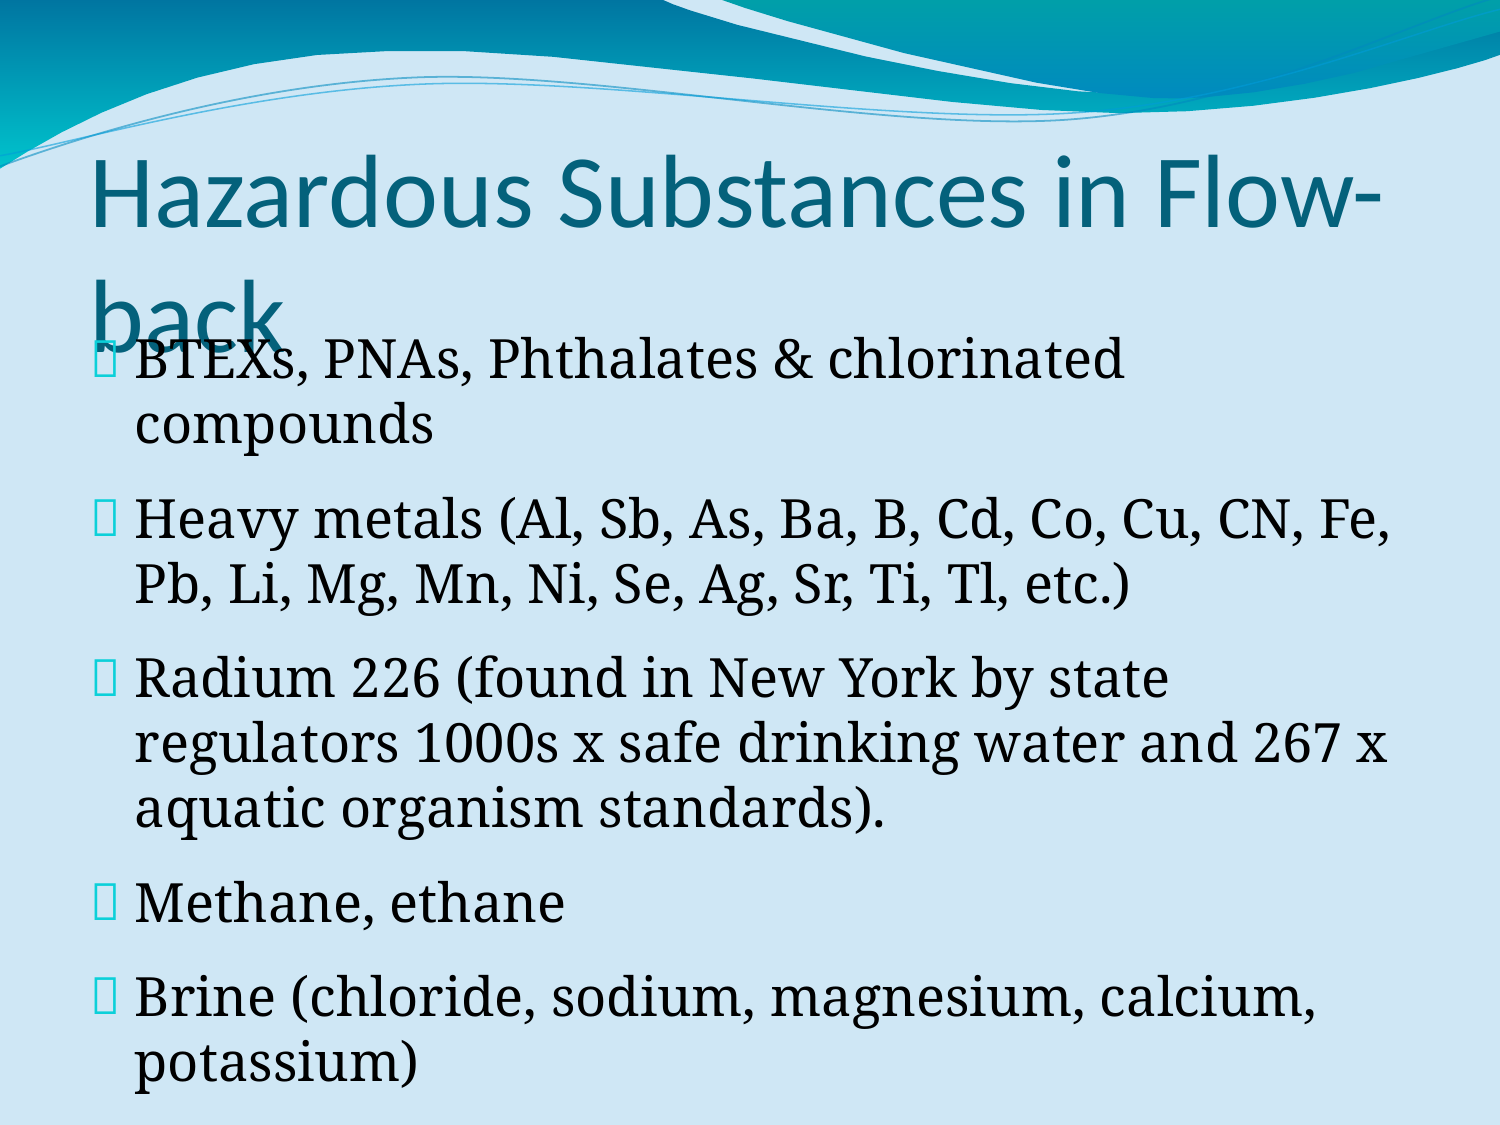

# Hazardous Substances in Flow-back
BTEXs, PNAs, Phthalates & chlorinated compounds
Heavy metals (Al, Sb, As, Ba, B, Cd, Co, Cu, CN, Fe, Pb, Li, Mg, Mn, Ni, Se, Ag, Sr, Ti, Tl, etc.)
Radium 226 (found in New York by state regulators 1000s x safe drinking water and 267 x aquatic organism standards).
Methane, ethane
Brine (chloride, sodium, magnesium, calcium, potassium)
Air emissions (VOCs, CO, CO2, NOx, SO4, CH4, PM)